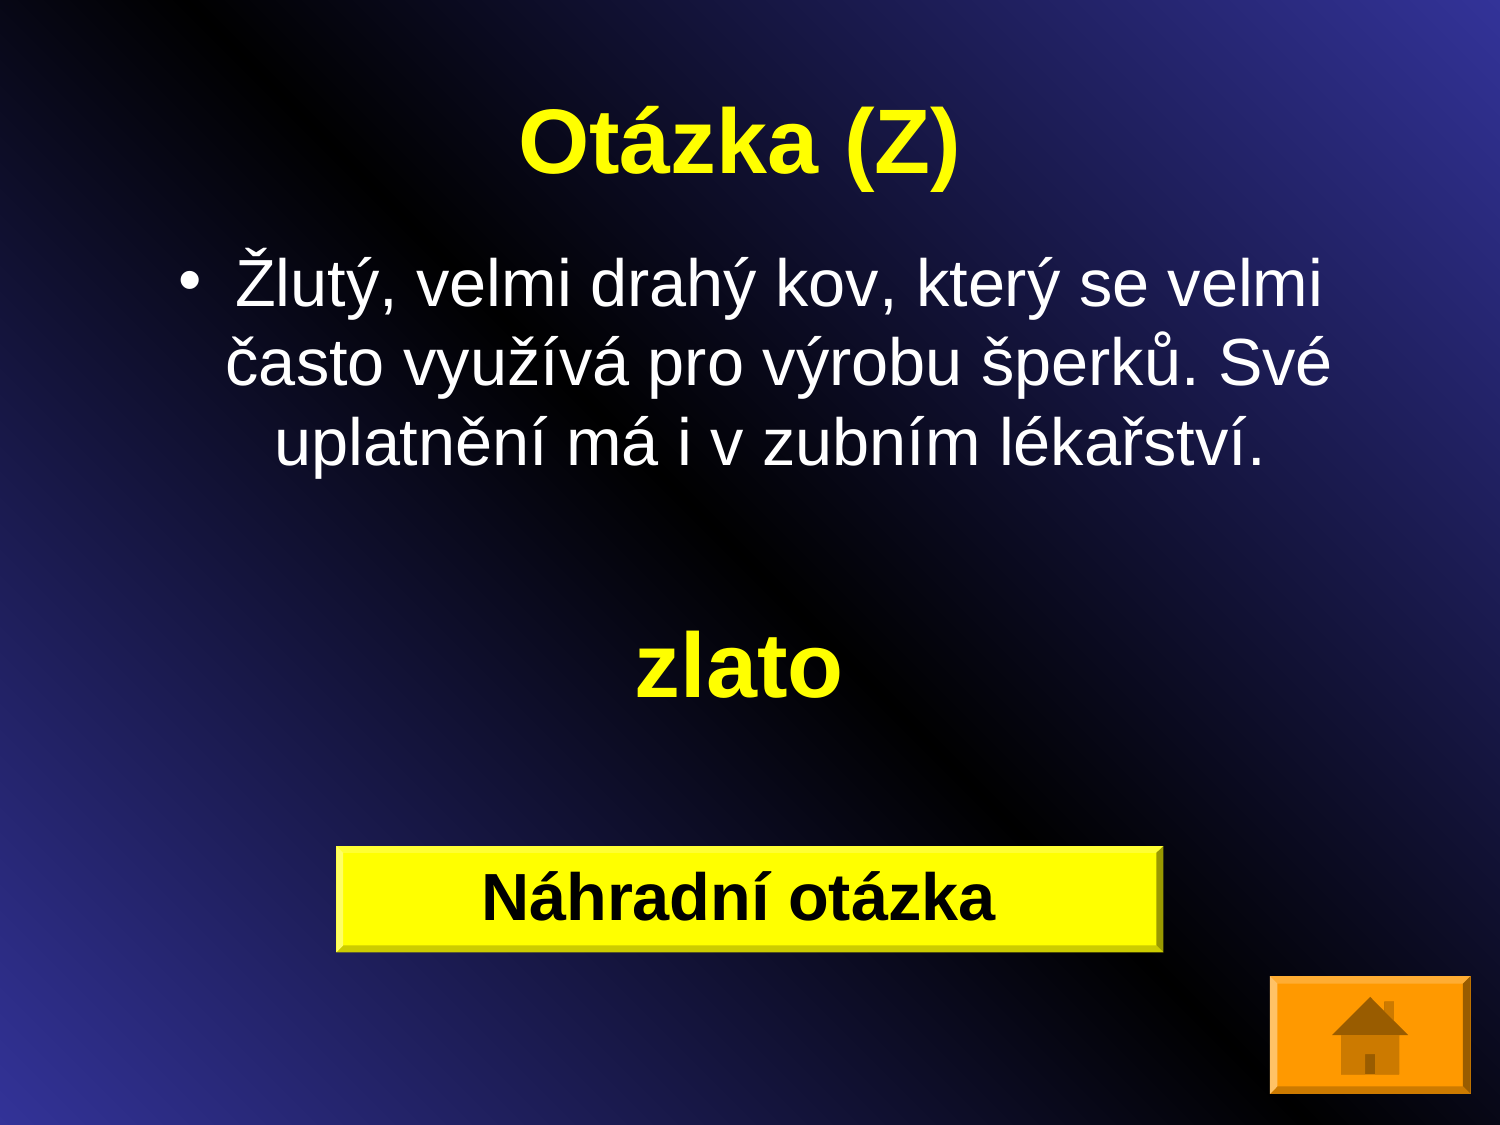

# Otázka (Z)
Žlutý, velmi drahý kov, který se velmi často využívá pro výrobu šperků. Své uplatnění má i v zubním lékařství.
zlato
Náhradní otázka